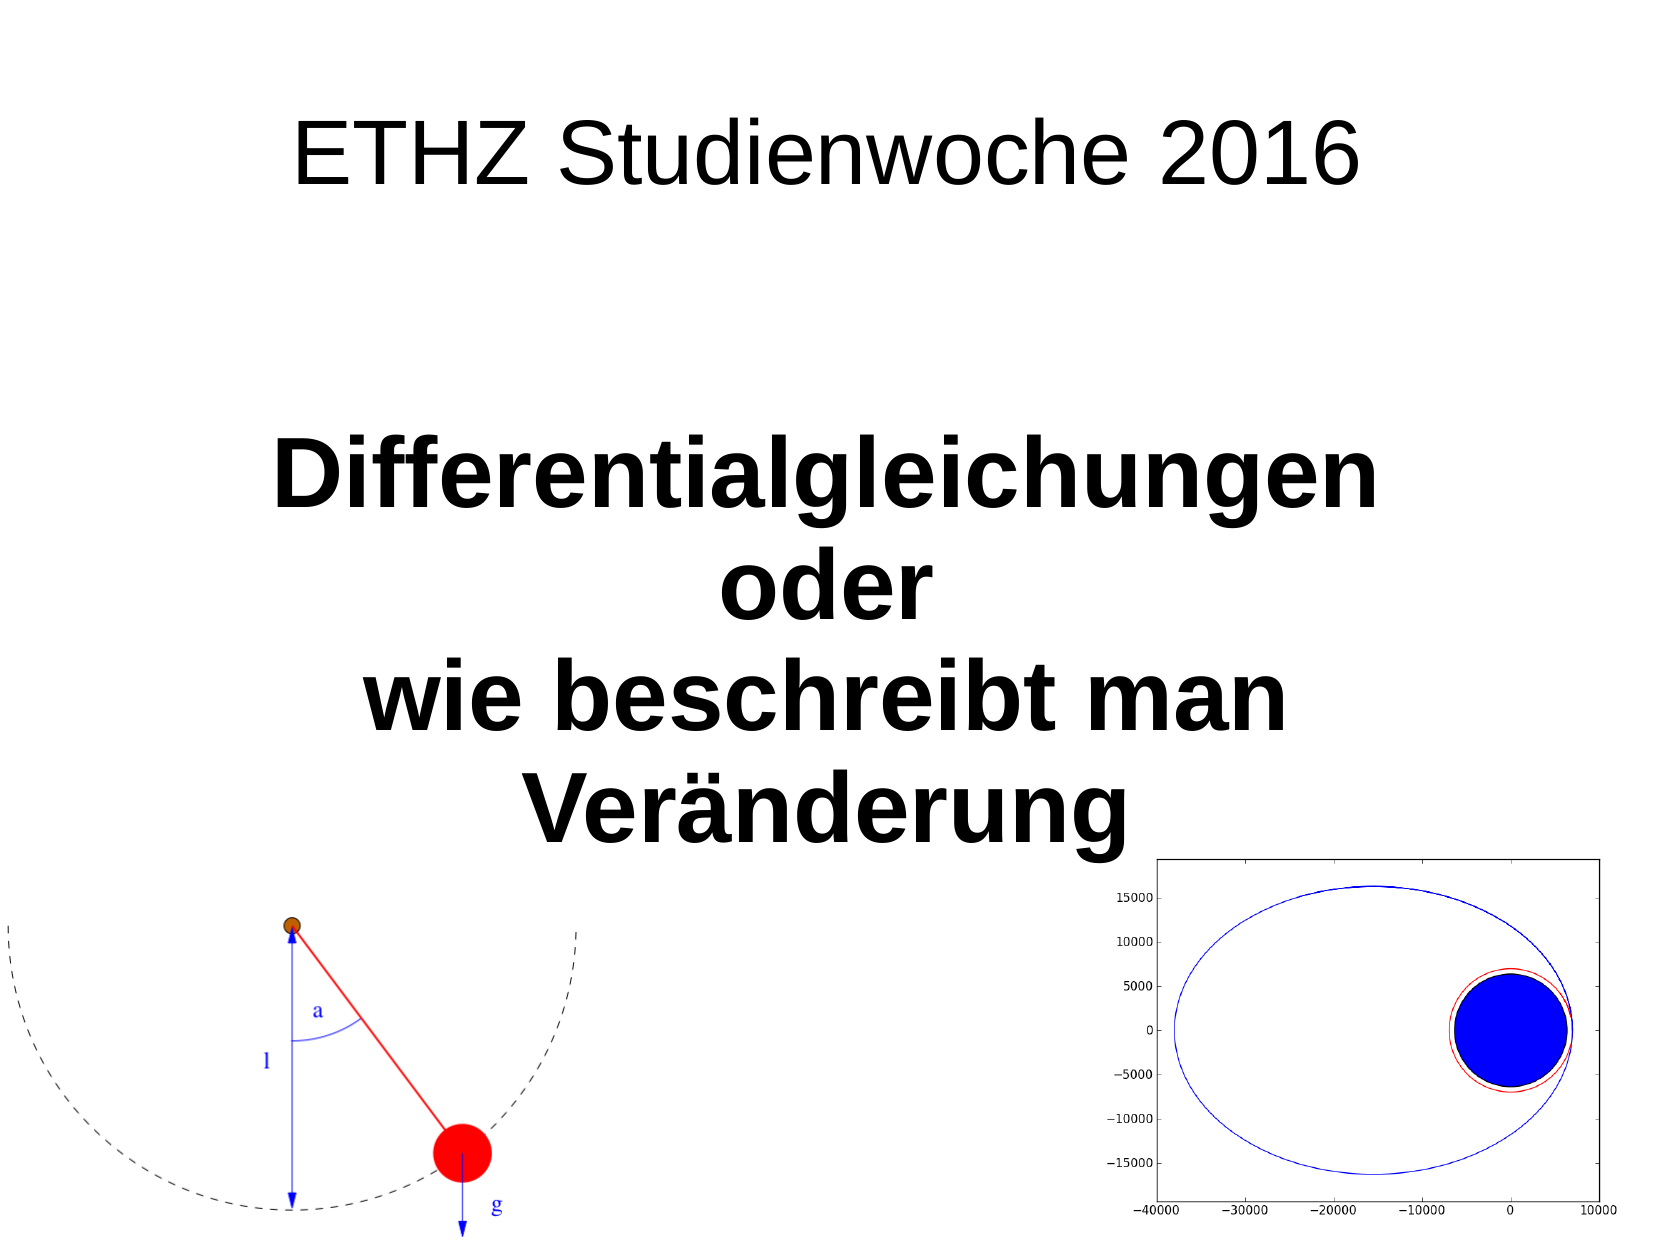

# ETHZ Studienwoche 2016
Differentialgleichungen
oder
wie beschreibt man
Veränderung